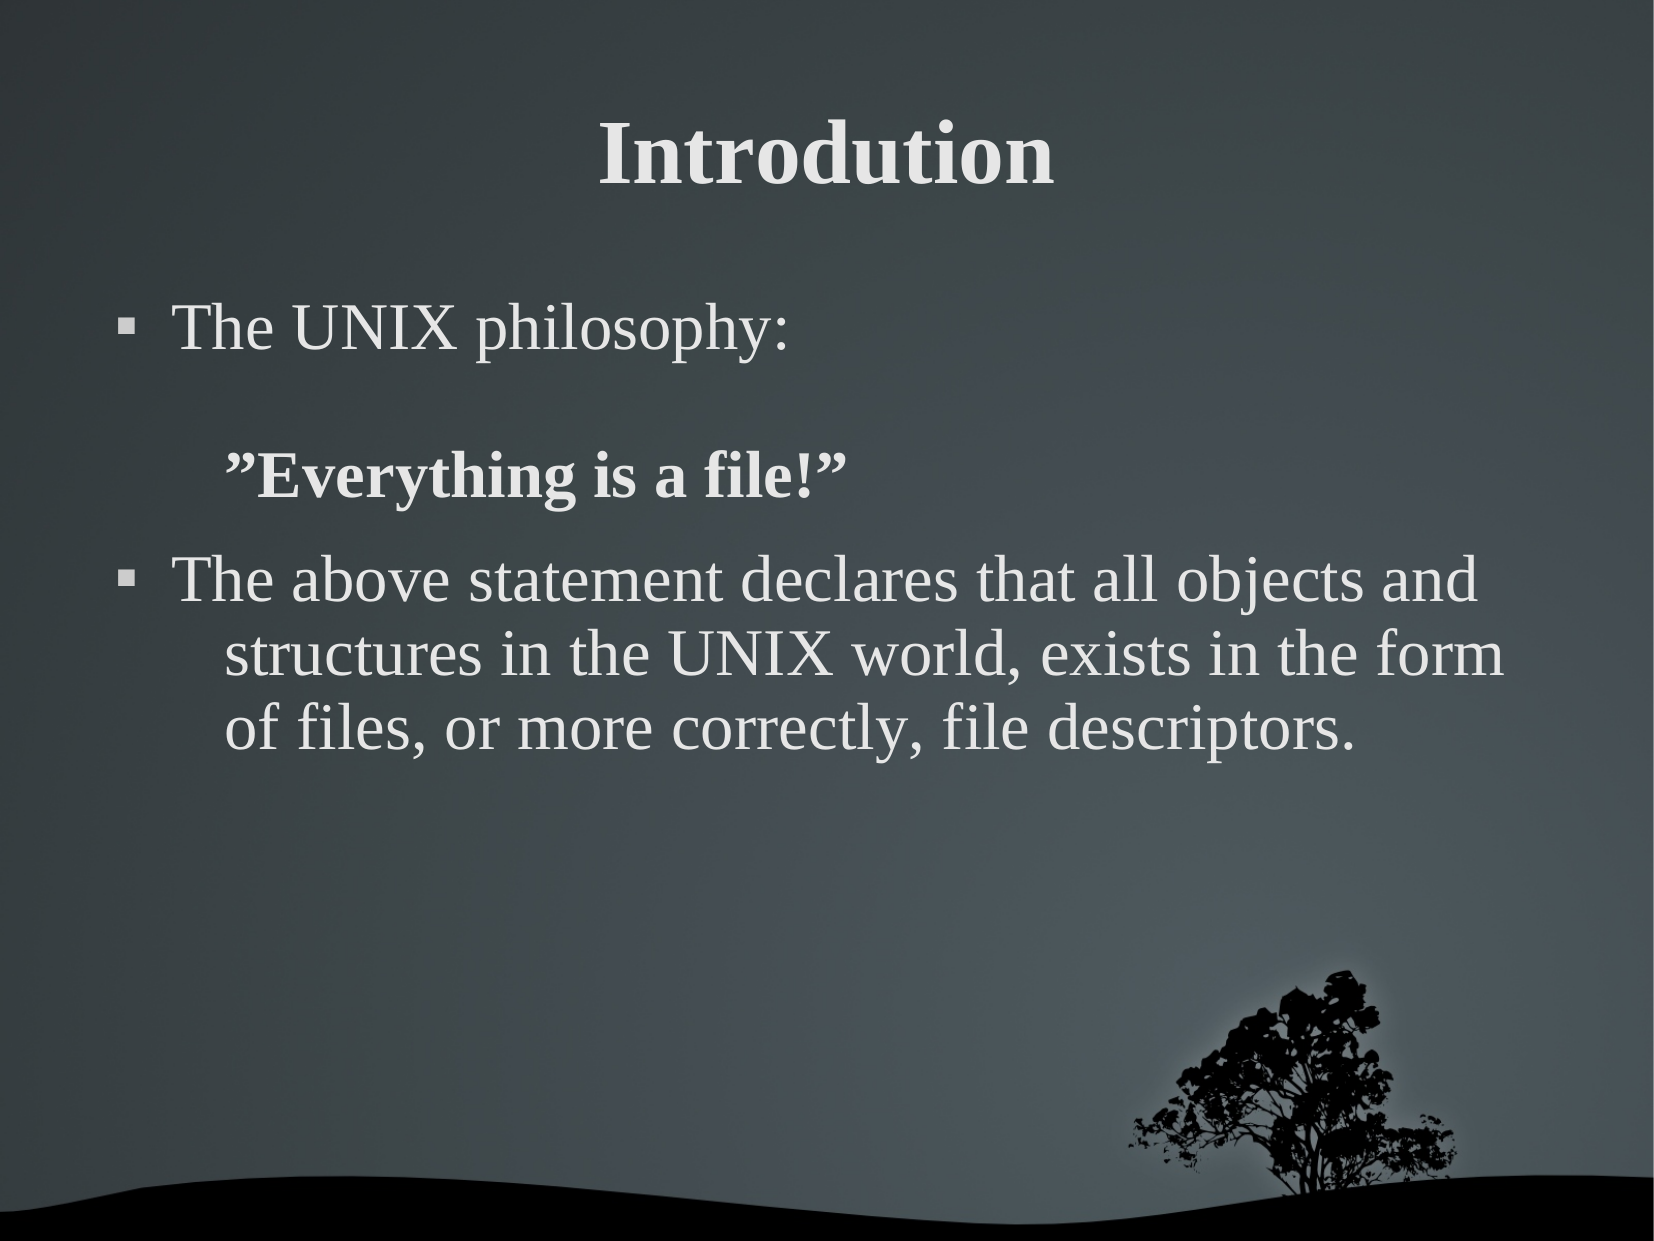

# Introdution
The UNIX philosophy:
”Everything is a file!”
The above statement declares that all objects and structures in the UNIX world, exists in the form of files, or more correctly, file descriptors.